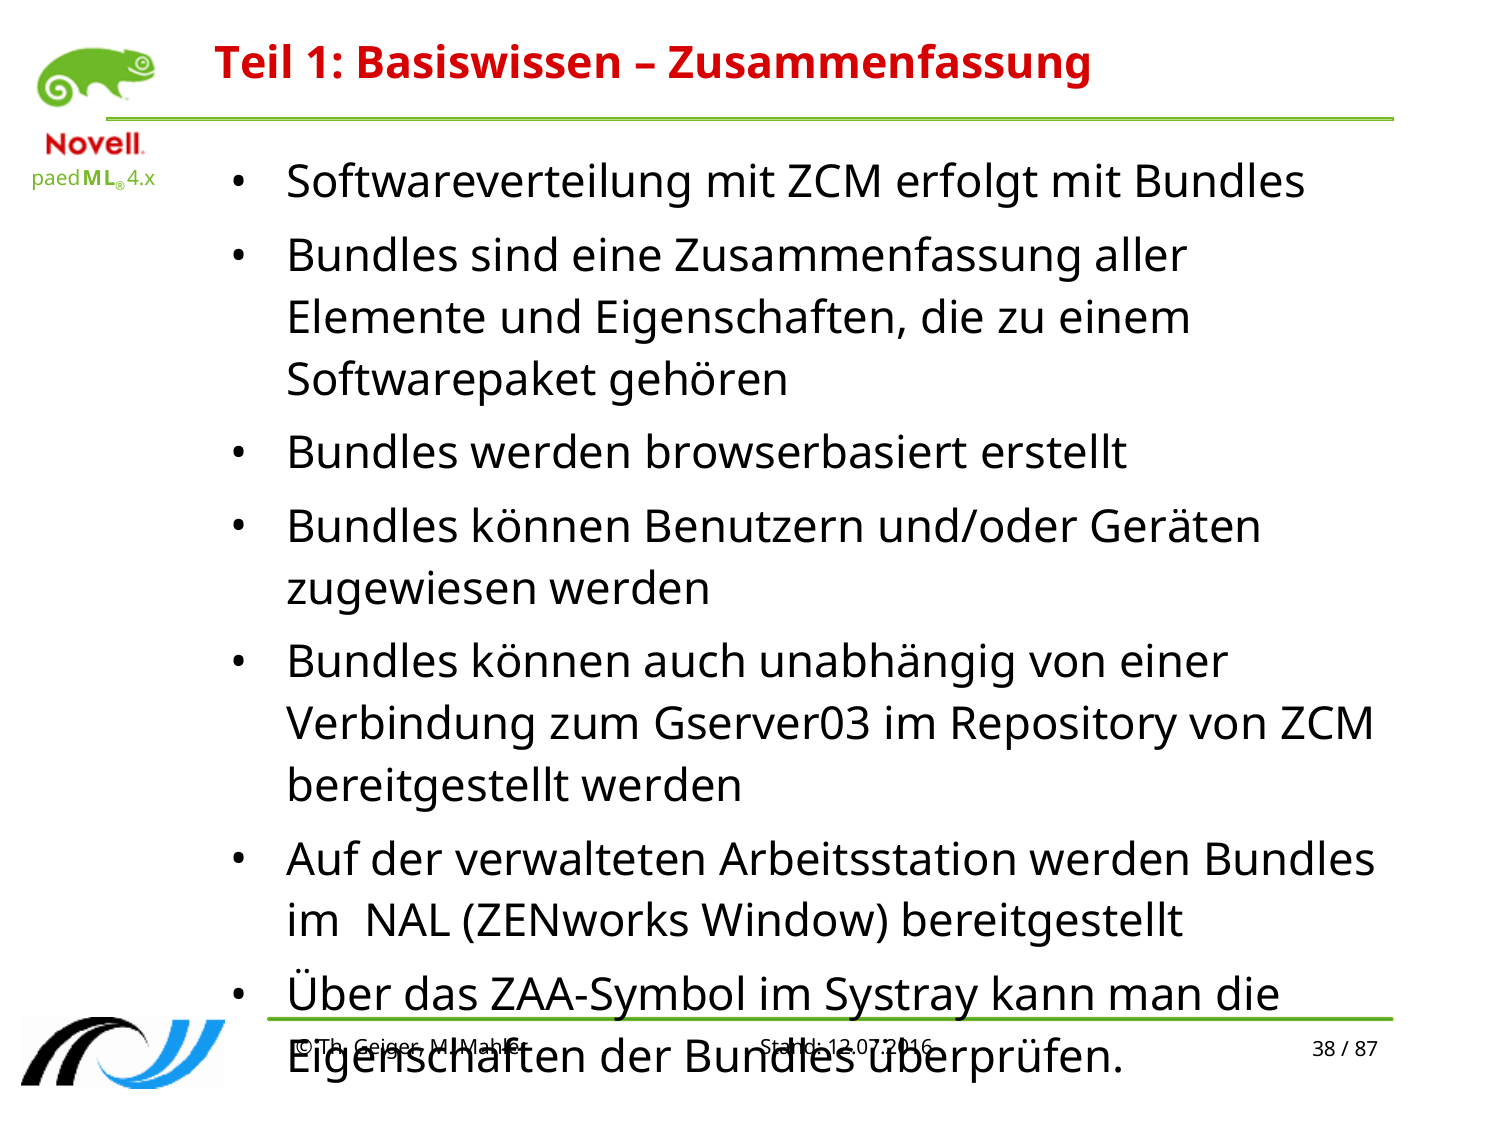

# Teil 1: Basiswissen – Zusammenfassung
Softwareverteilung mit ZCM erfolgt mit Bundles
Bundles sind eine Zusammenfassung aller Elemente und Eigenschaften, die zu einem Softwarepaket gehören
Bundles werden browserbasiert erstellt
Bundles können Benutzern und/oder Geräten zugewiesen werden
Bundles können auch unabhängig von einer Verbindung zum Gserver03 im Repository von ZCM bereitgestellt werden
Auf der verwalteten Arbeitsstation werden Bundles im NAL (ZENworks Window) bereitgestellt
Über das ZAA-Symbol im Systray kann man die Eigenschaften der Bundles überprüfen.
© Th. Geiger, M. Mahler
12.07.2016
38